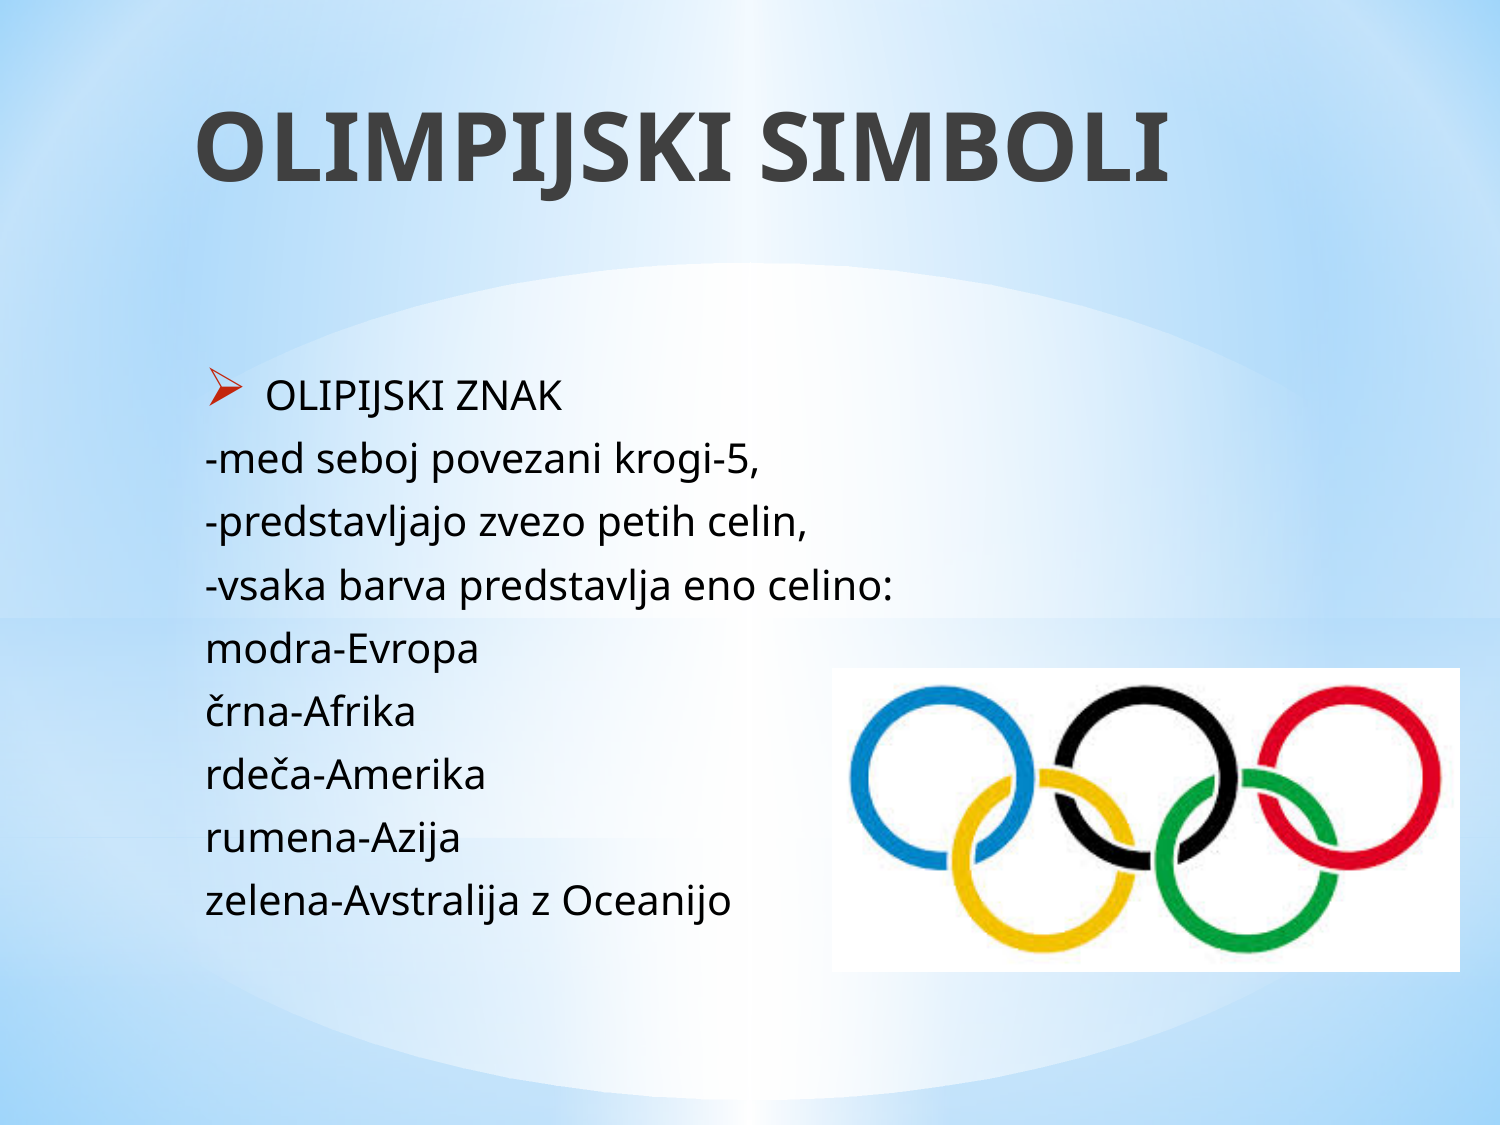

# OLIMPIJSKI SIMBOLI
 OLIPIJSKI ZNAK
-med seboj povezani krogi-5,
-predstavljajo zvezo petih celin,
-vsaka barva predstavlja eno celino:
modra-Evropa
črna-Afrika
rdeča-Amerika
rumena-Azija
zelena-Avstralija z Oceanijo